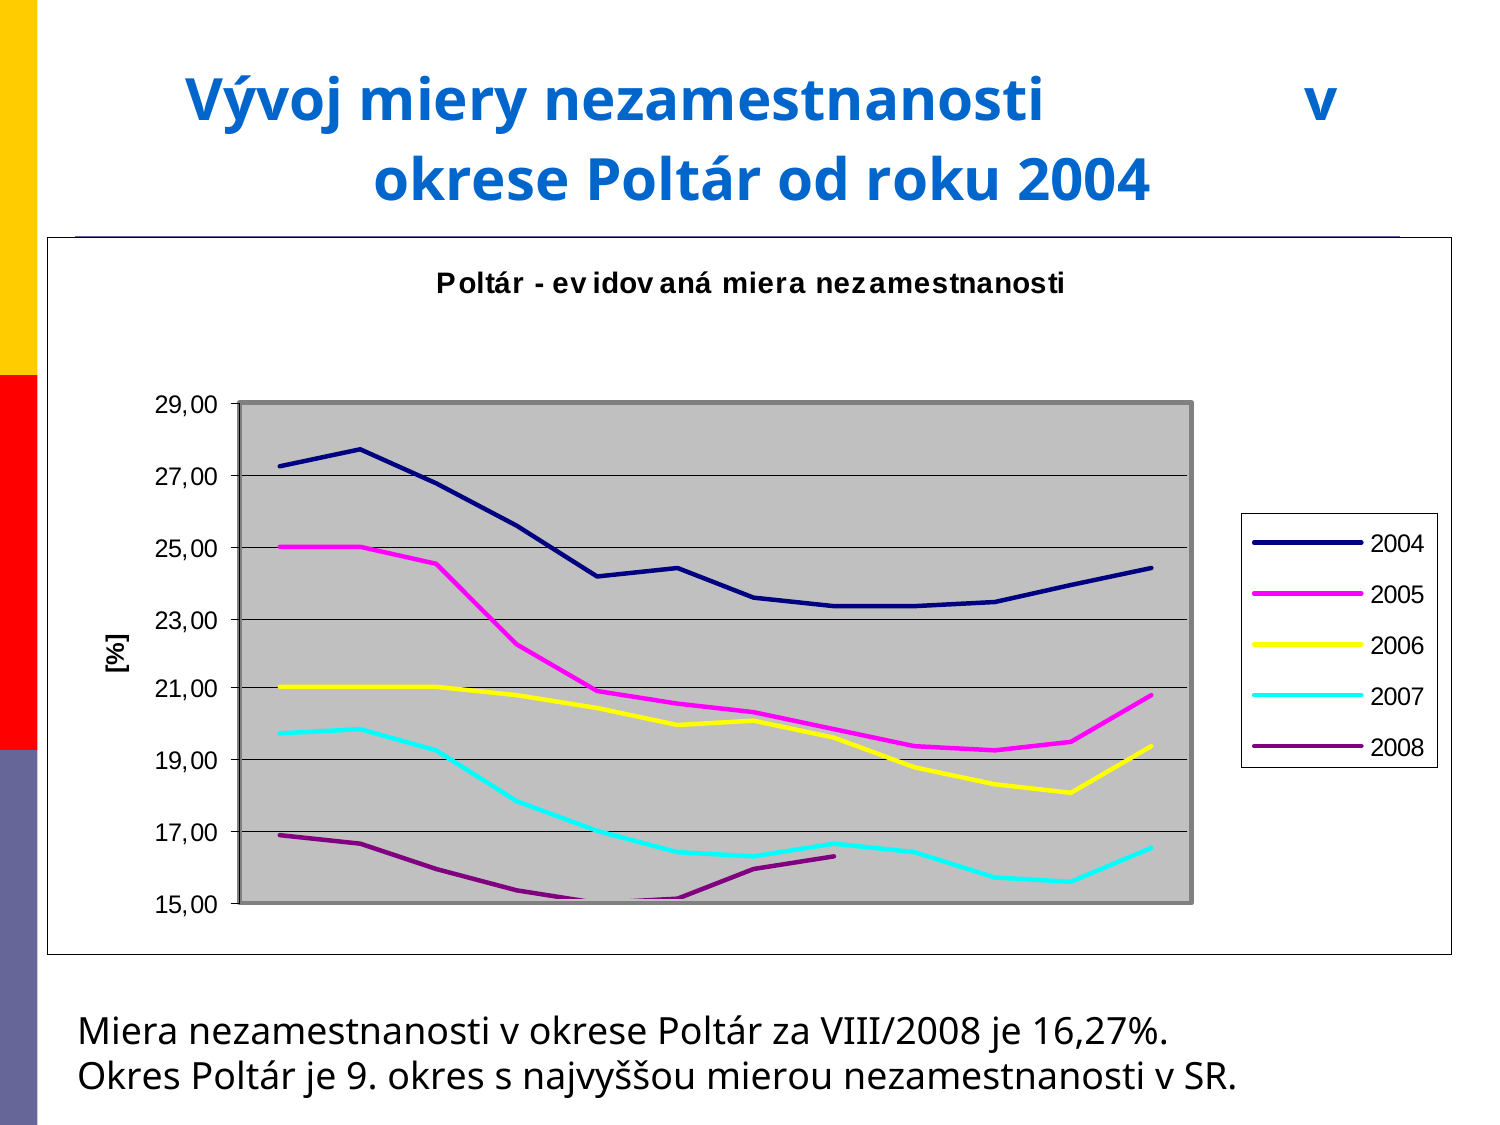

# Vývoj miery nezamestnanosti v okrese Poltár od roku 2004
Miera nezamestnanosti v okrese Poltár za VIII/2008 je 16,27%.
Okres Poltár je 9. okres s najvyššou mierou nezamestnanosti v SR.